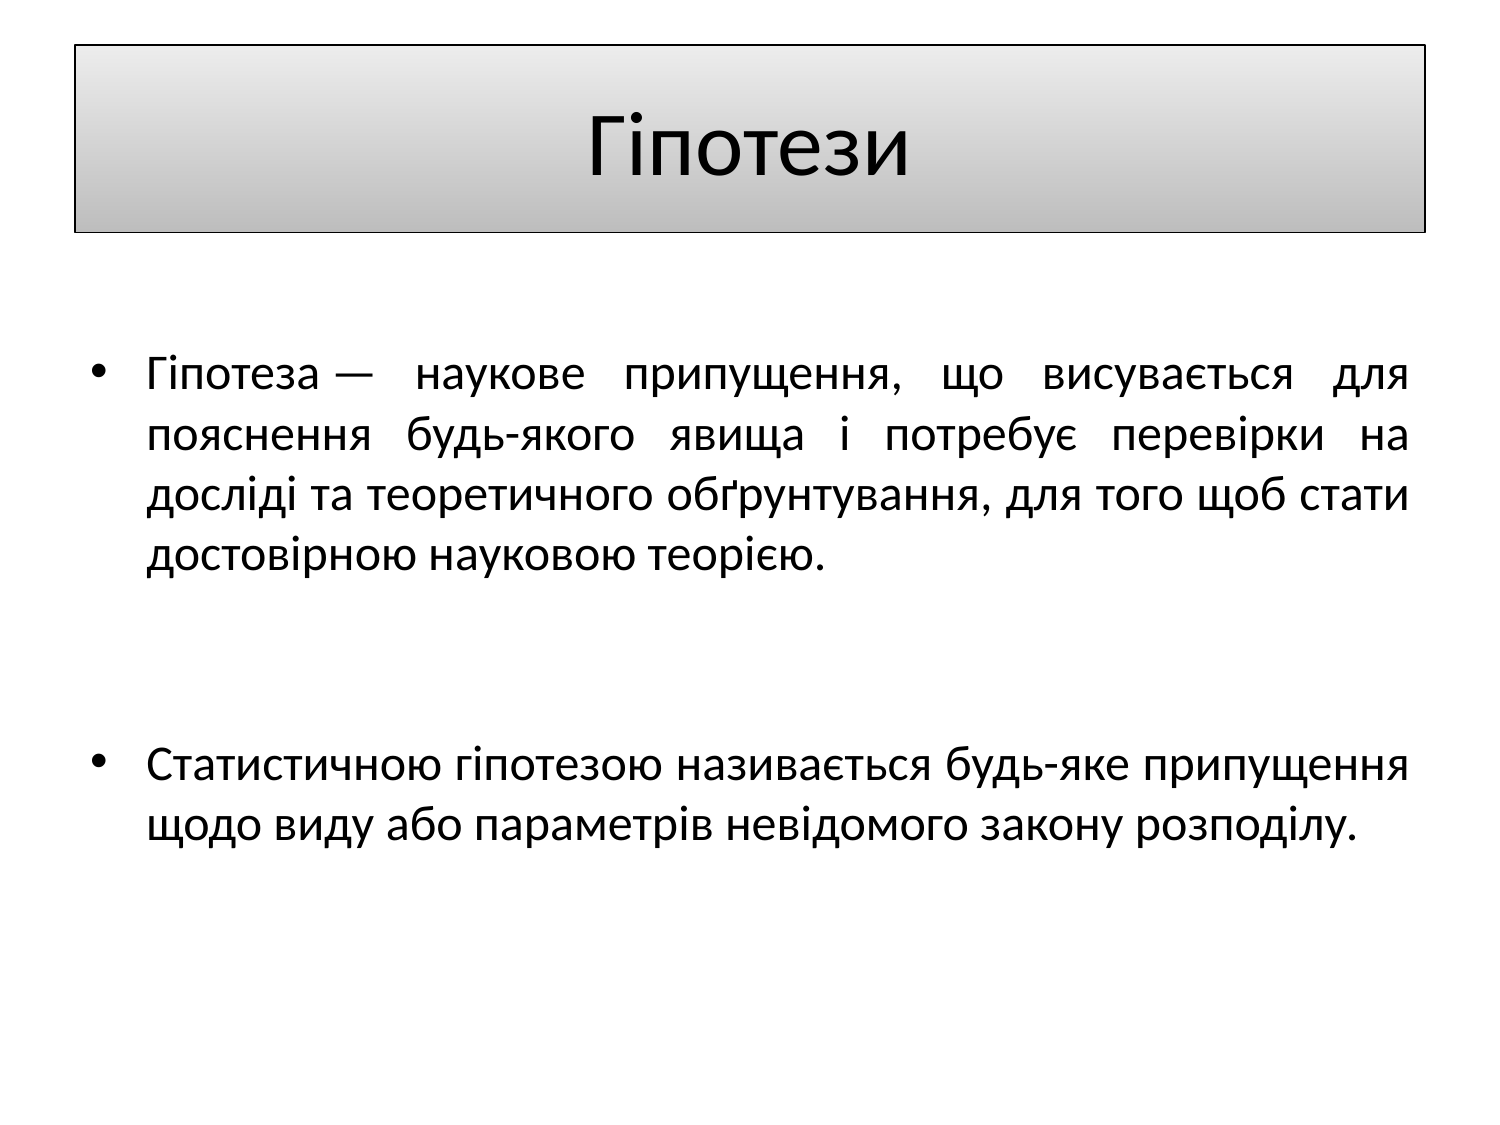

# Гіпотези
Гіпотеза — наукове припущення, що висувається для пояснення будь-якого явища і потребує перевірки на досліді та теоретичного обґрунтування, для того щоб стати достовірною науковою теорією.
Статистичною гіпотезою називається будь-яке припущення щодо виду або параметрів невідомого закону розподілу.